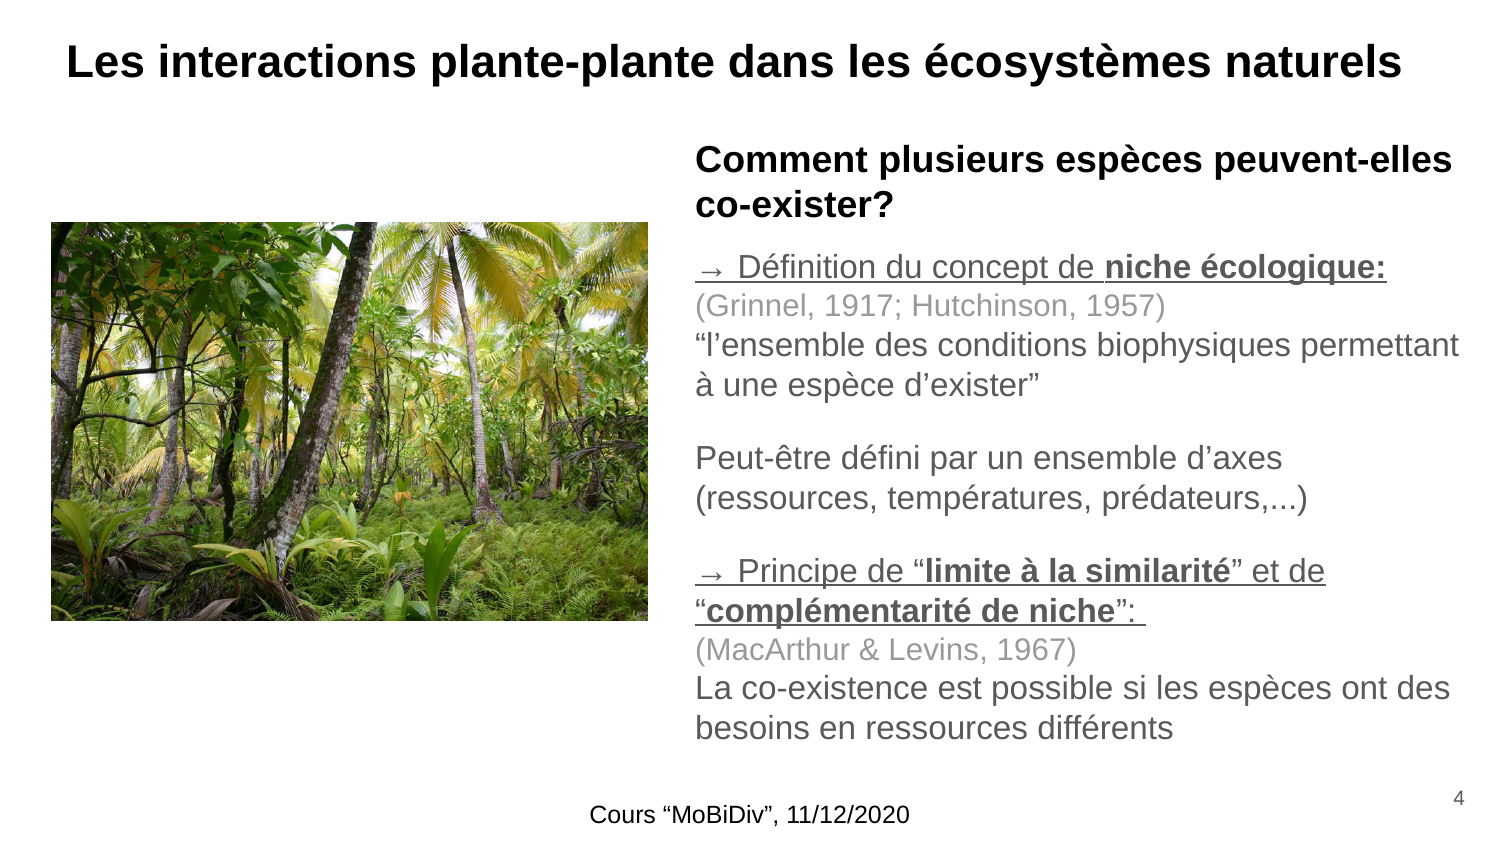

# Les interactions plante-plante dans les écosystèmes naturels
Comment plusieurs espèces peuvent-elles co-exister?
→ Définition du concept de niche écologique:
(Grinnel, 1917; Hutchinson, 1957)
“l’ensemble des conditions biophysiques permettant à une espèce d’exister”
Peut-être défini par un ensemble d’axes (ressources, températures, prédateurs,...)
→ Principe de “limite à la similarité” et de “complémentarité de niche”:
(MacArthur & Levins, 1967)
La co-existence est possible si les espèces ont des besoins en ressources différents